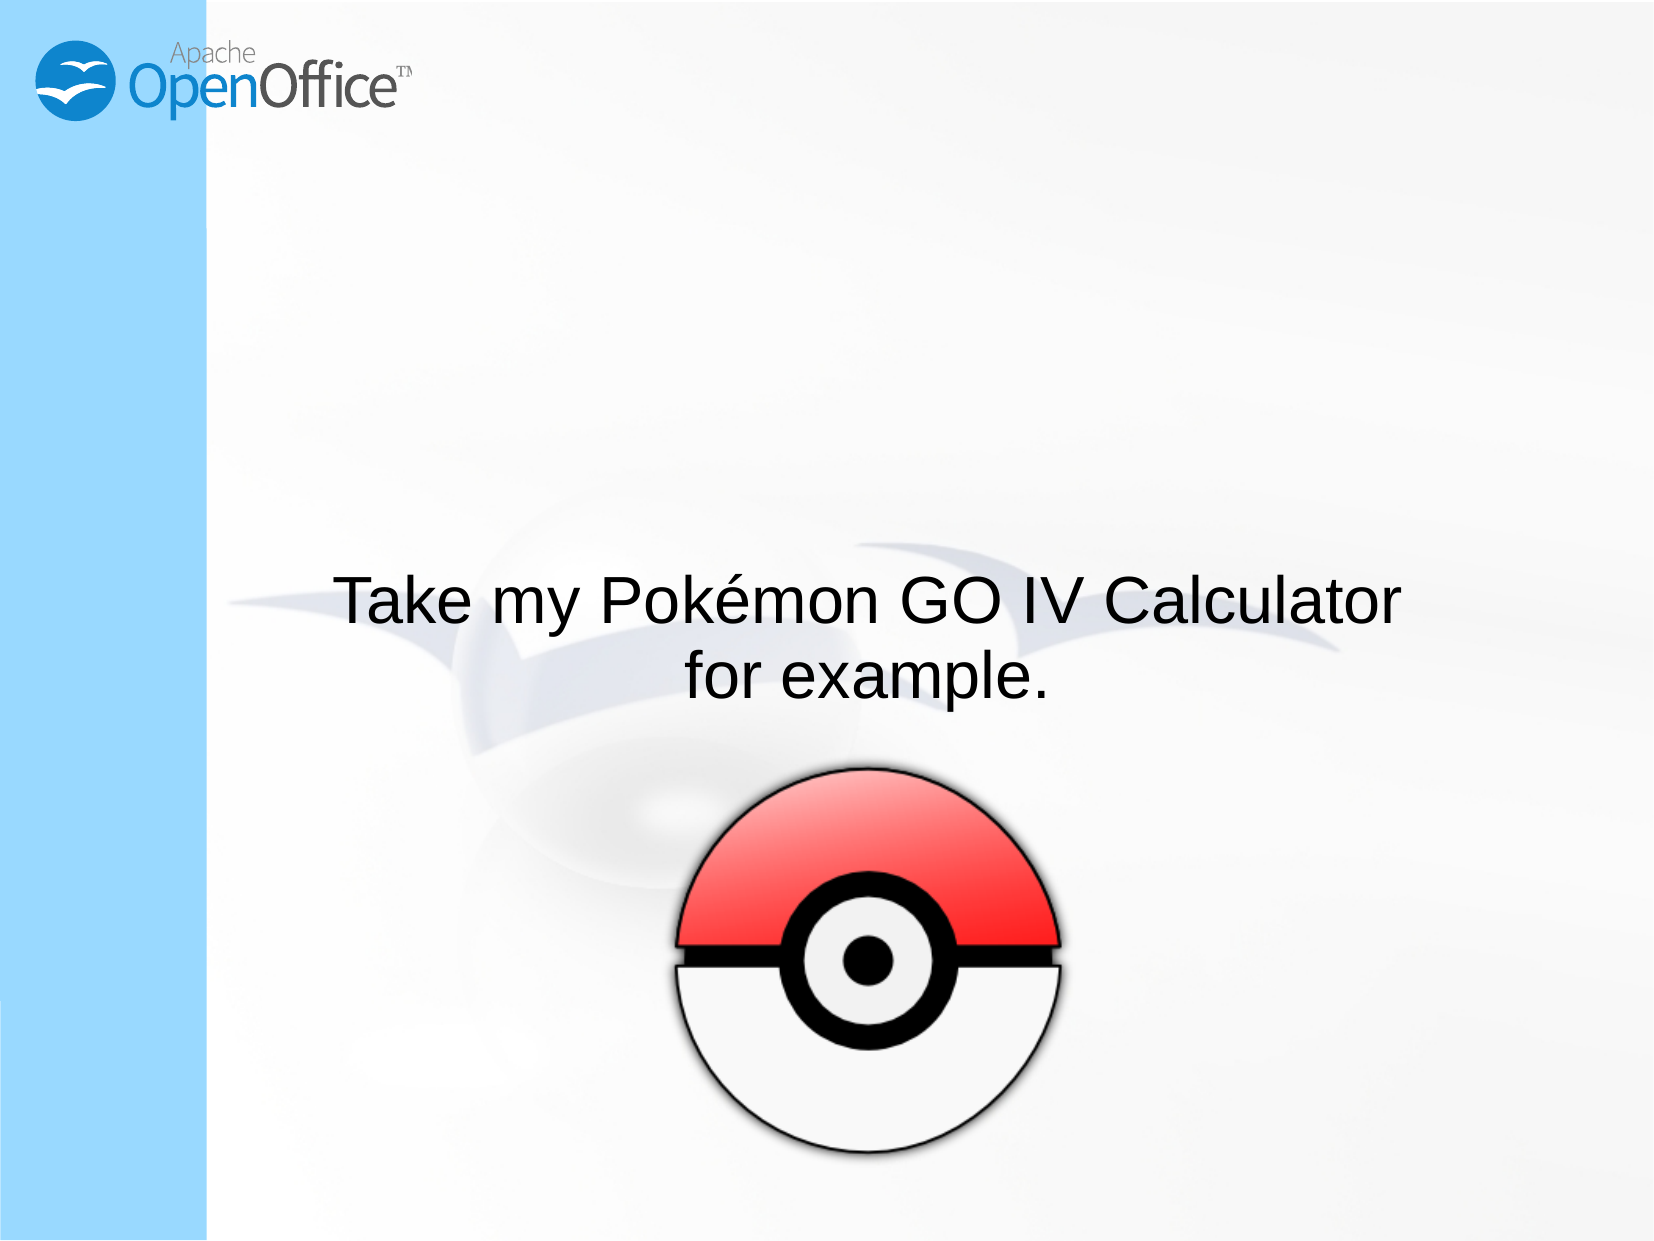

# Take my Pokémon GO IV Calculator
for example.